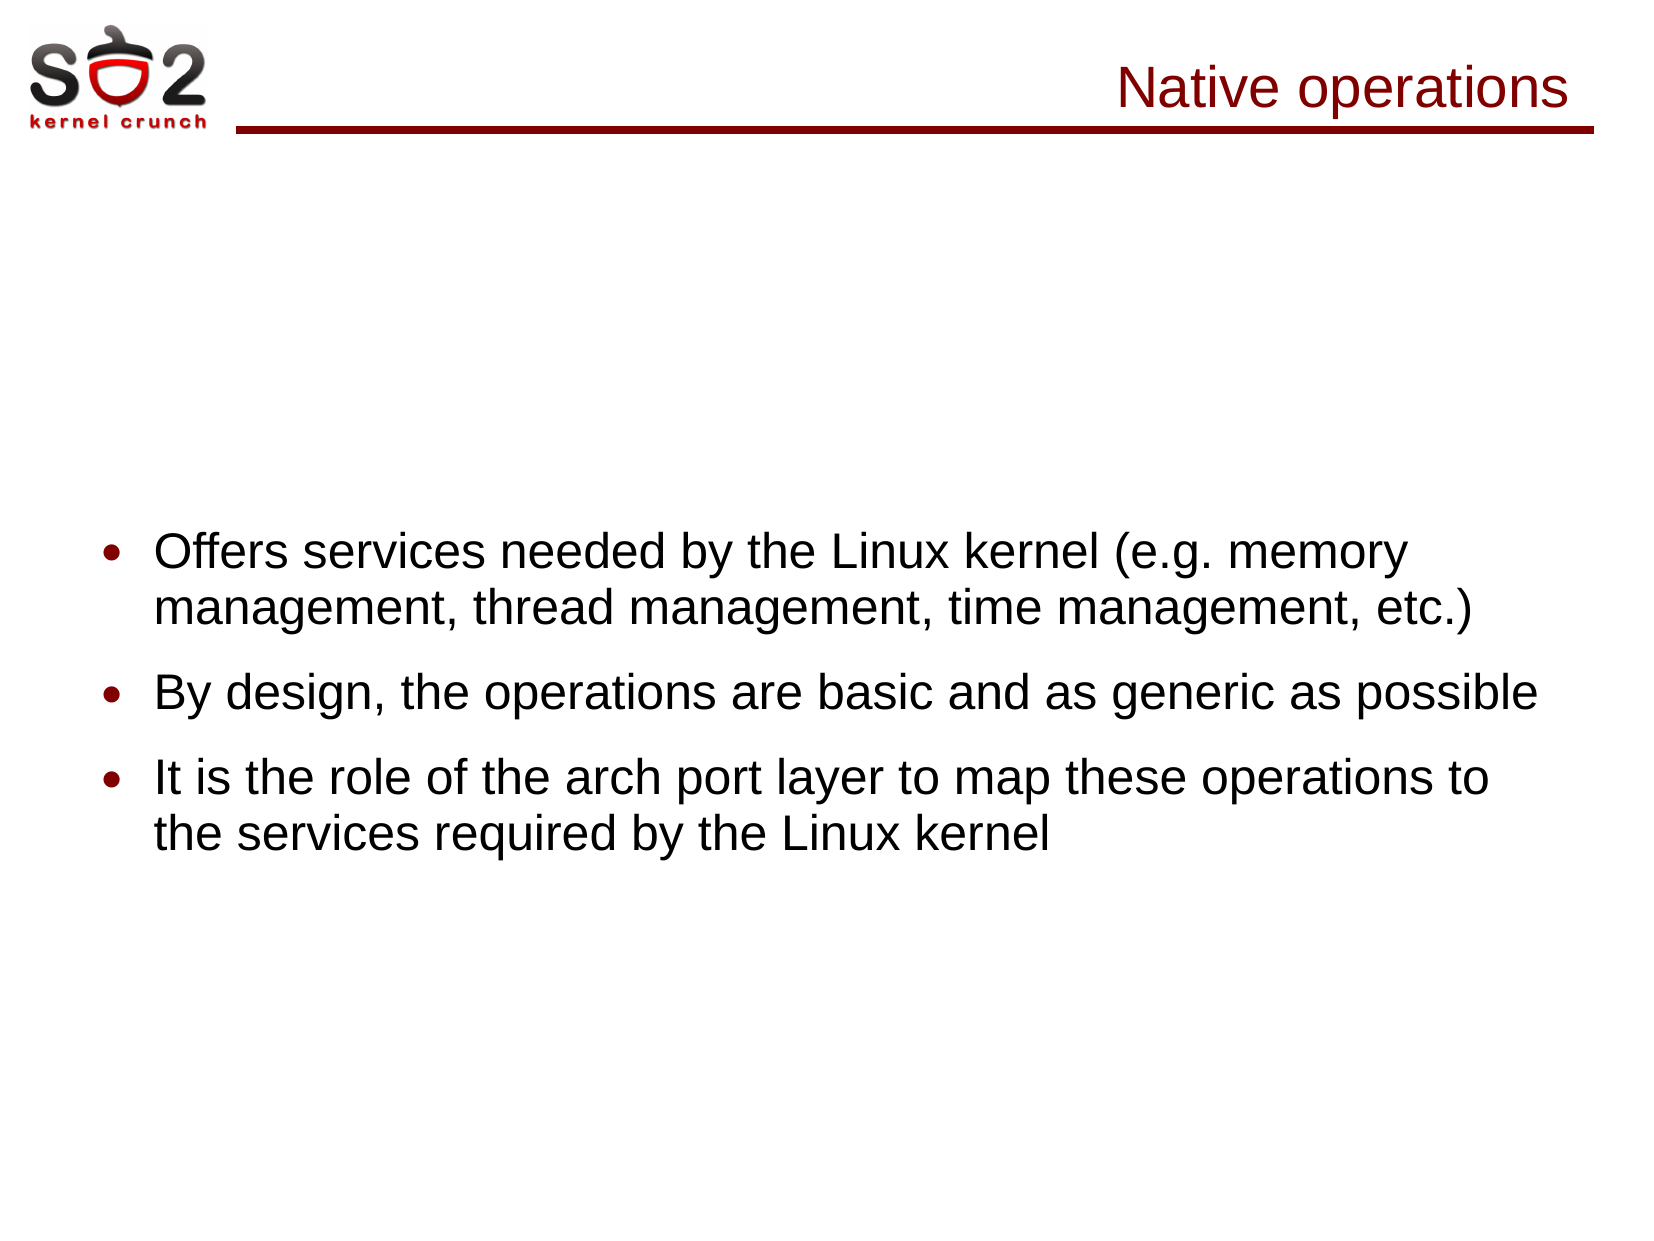

# Native operations
Offers services needed by the Linux kernel (e.g. memory management, thread management, time management, etc.)
By design, the operations are basic and as generic as possible
It is the role of the arch port layer to map these operations to the services required by the Linux kernel